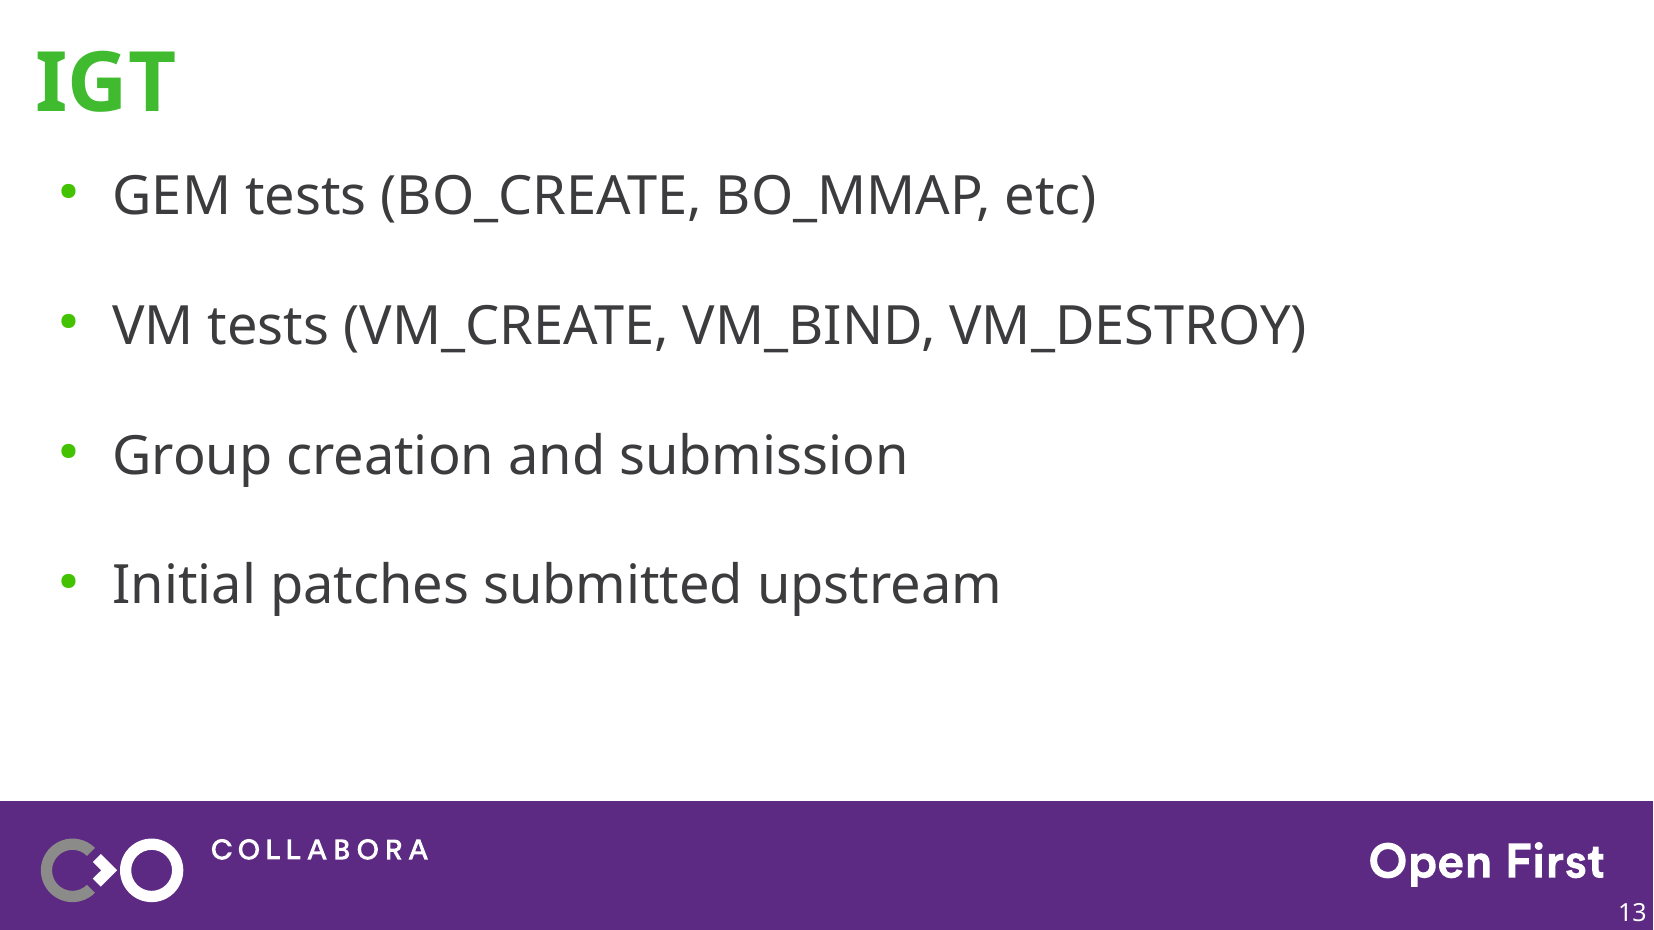

# IGT
GEM tests (BO_CREATE, BO_MMAP, etc)
VM tests (VM_CREATE, VM_BIND, VM_DESTROY)
Group creation and submission
Initial patches submitted upstream